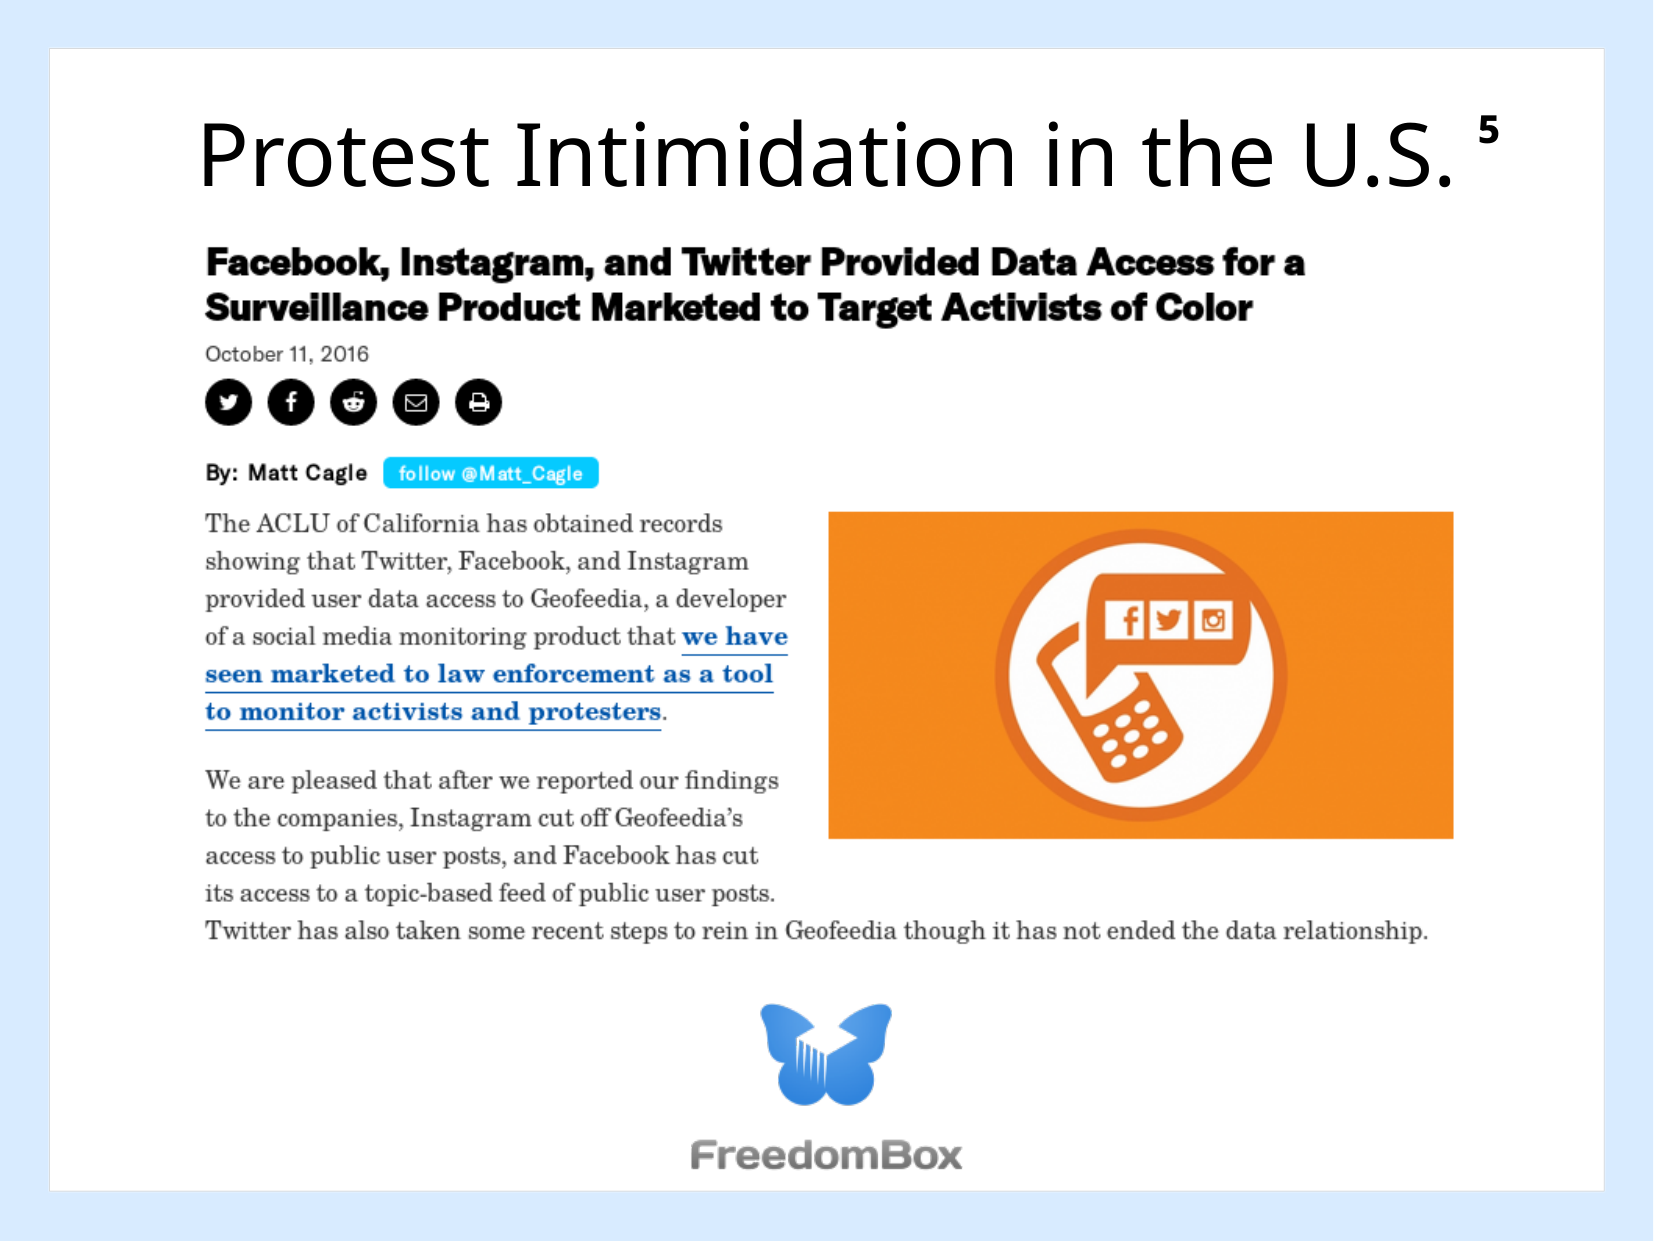

#
Protest Intimidation in the U.S.
5
6